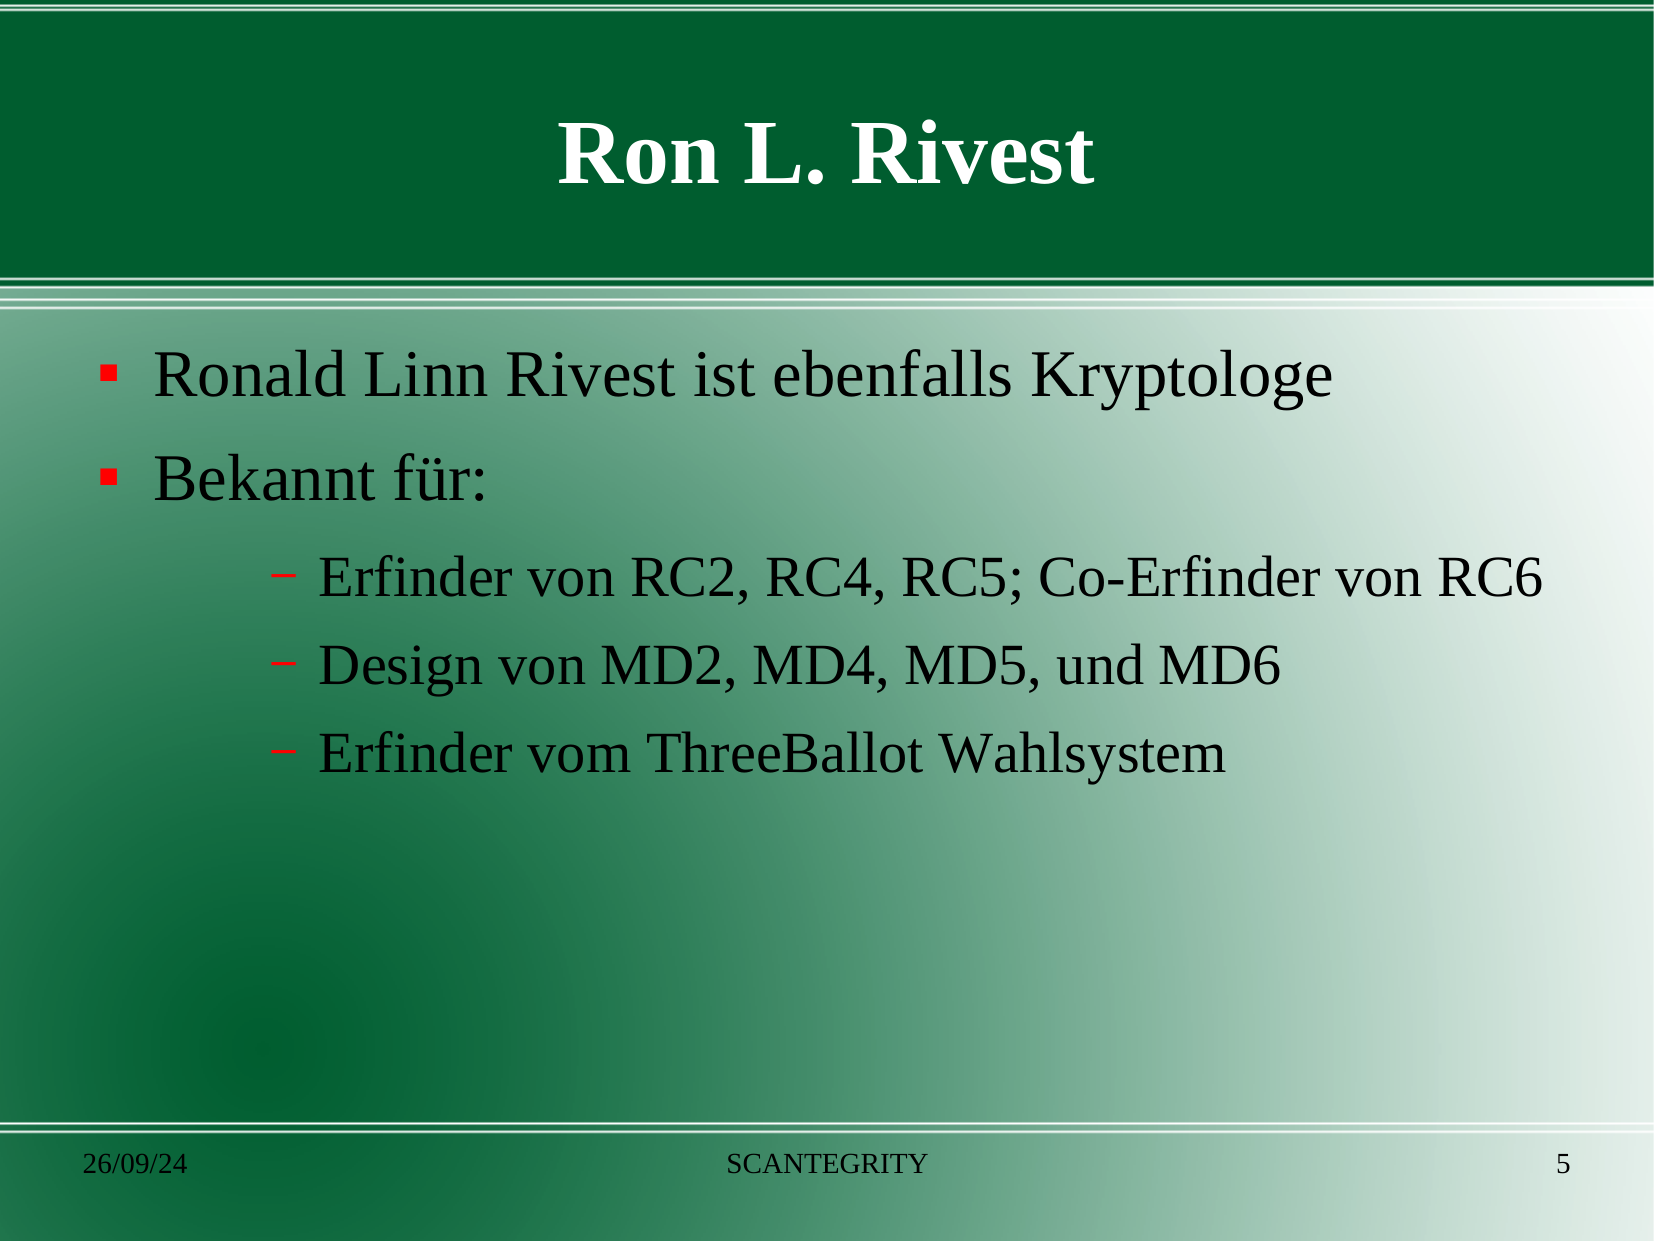

# Ron L. Rivest
Ronald Linn Rivest ist ebenfalls Kryptologe
Bekannt für:
Erfinder von RC2, RC4, RC5; Co-Erfinder von RC6
Design von MD2, MD4, MD5, und MD6
Erfinder vom ThreeBallot Wahlsystem
SCANTEGRITY
5